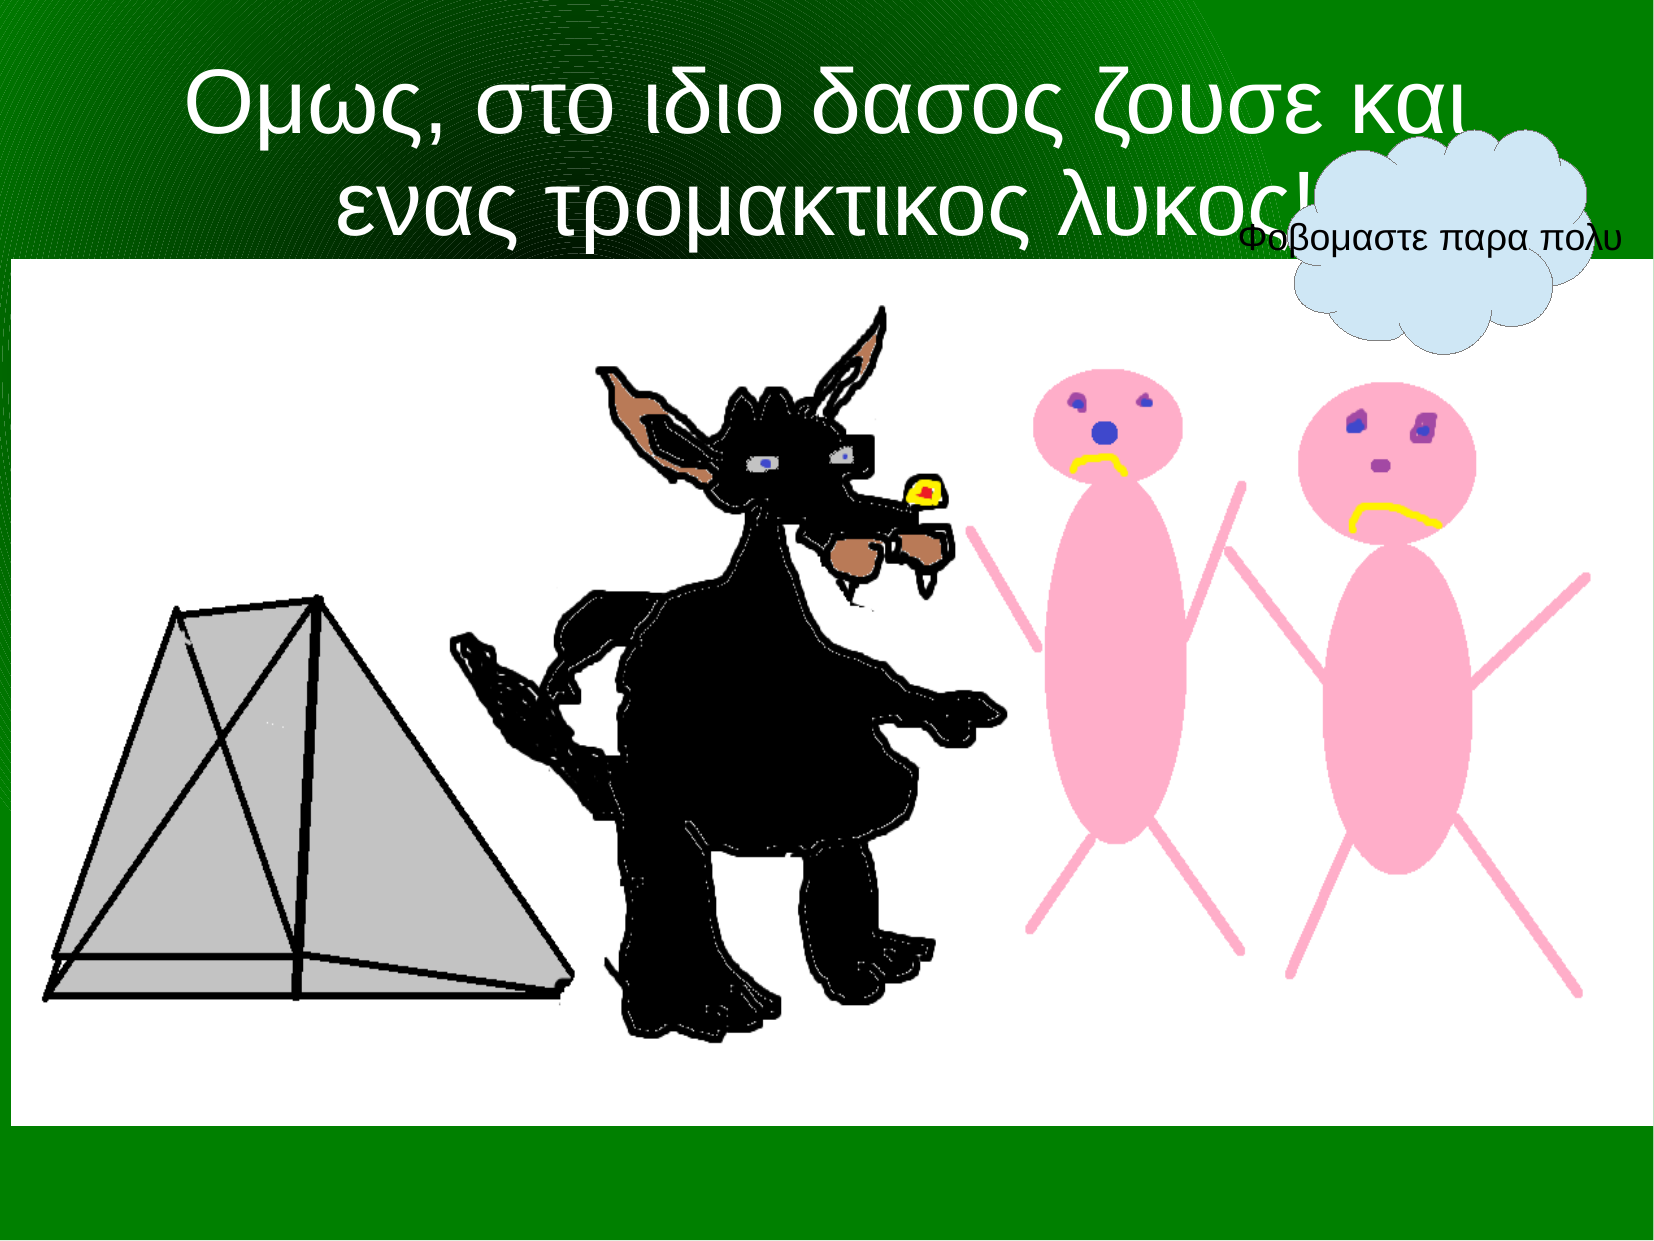

# Ομως, στο ιδιο δασος ζουσε και ενας τρομακτικος λυκος!
Φοβομαστε παρα πολυ